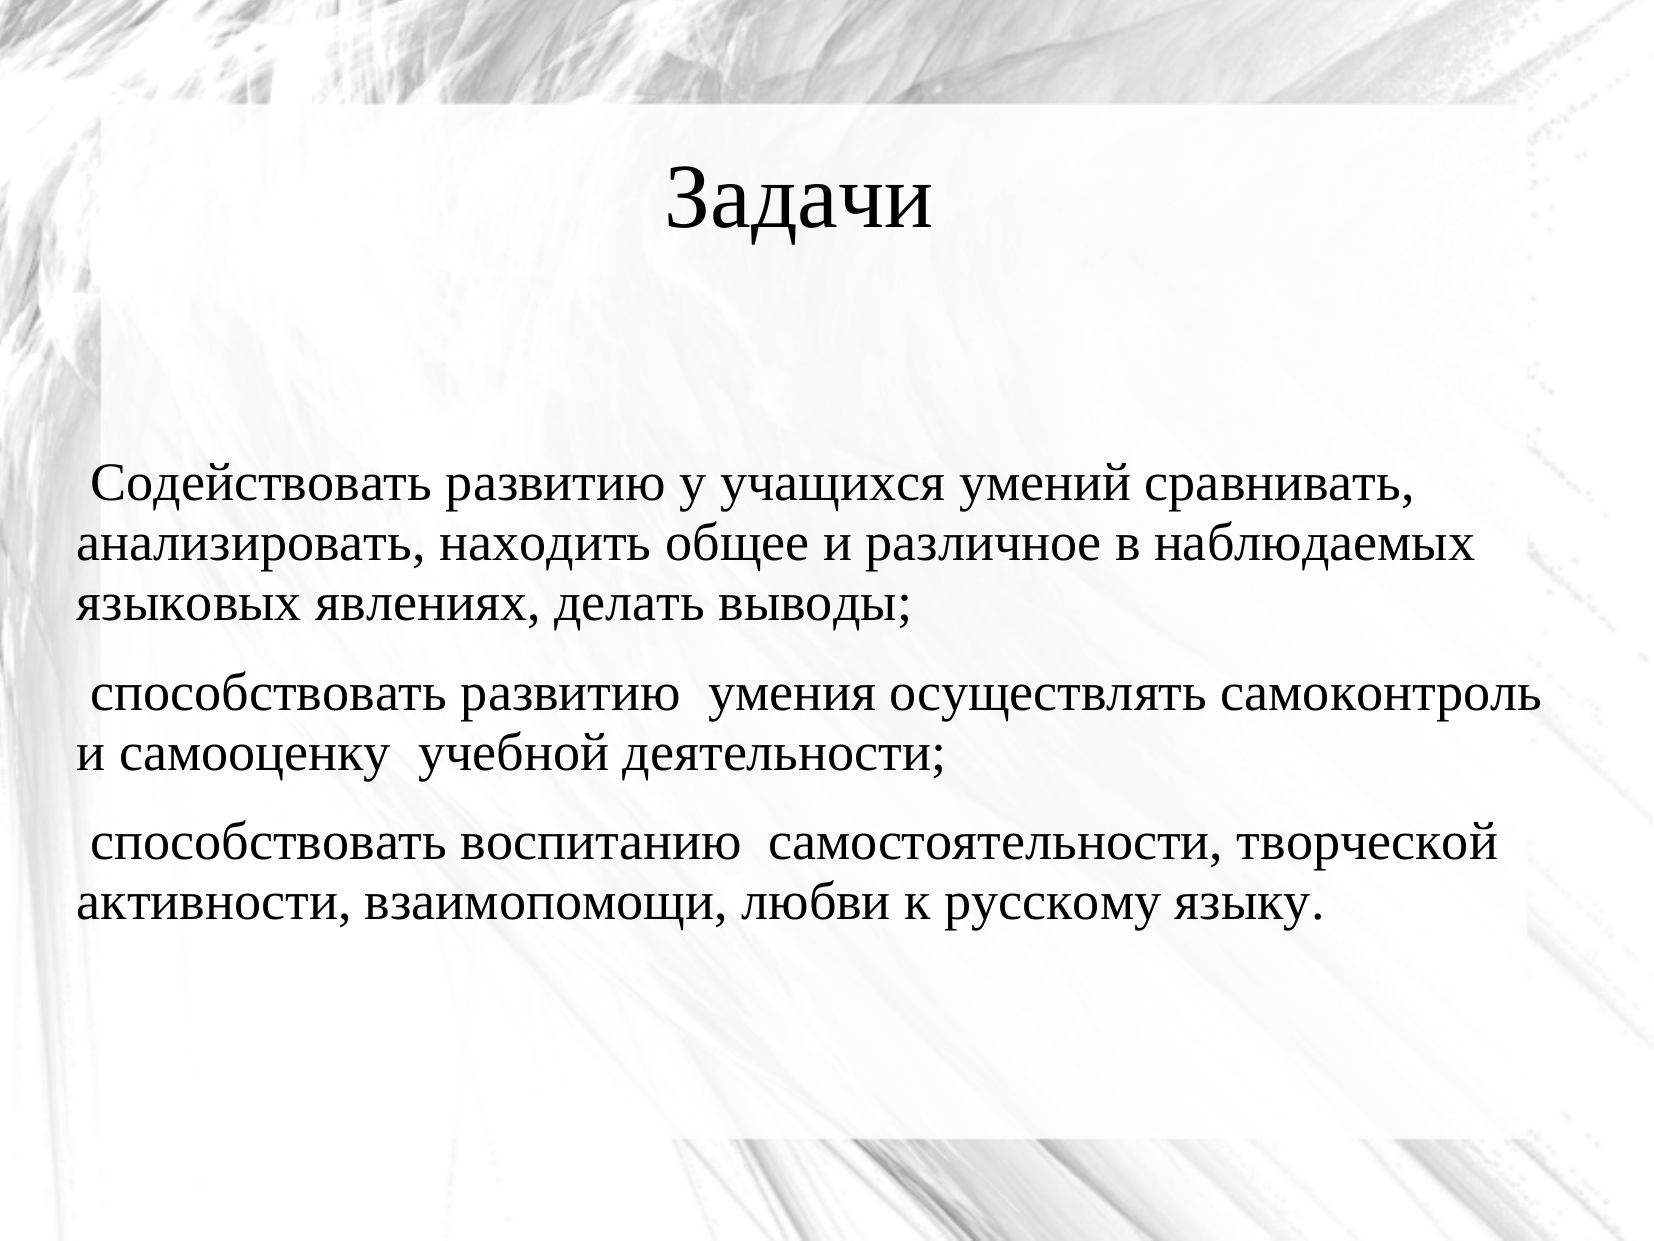

# Задачи
 Содействовать развитию у учащихся умений сравнивать, анализировать, находить общее и различное в наблюдаемых языковых явлениях, делать выводы;
 способствовать развитию умения осуществлять самоконтроль и самооценку учебной деятельности;
 способствовать воспитанию самостоятельности, творческой активности, взаимопомощи, любви к русскому языку..